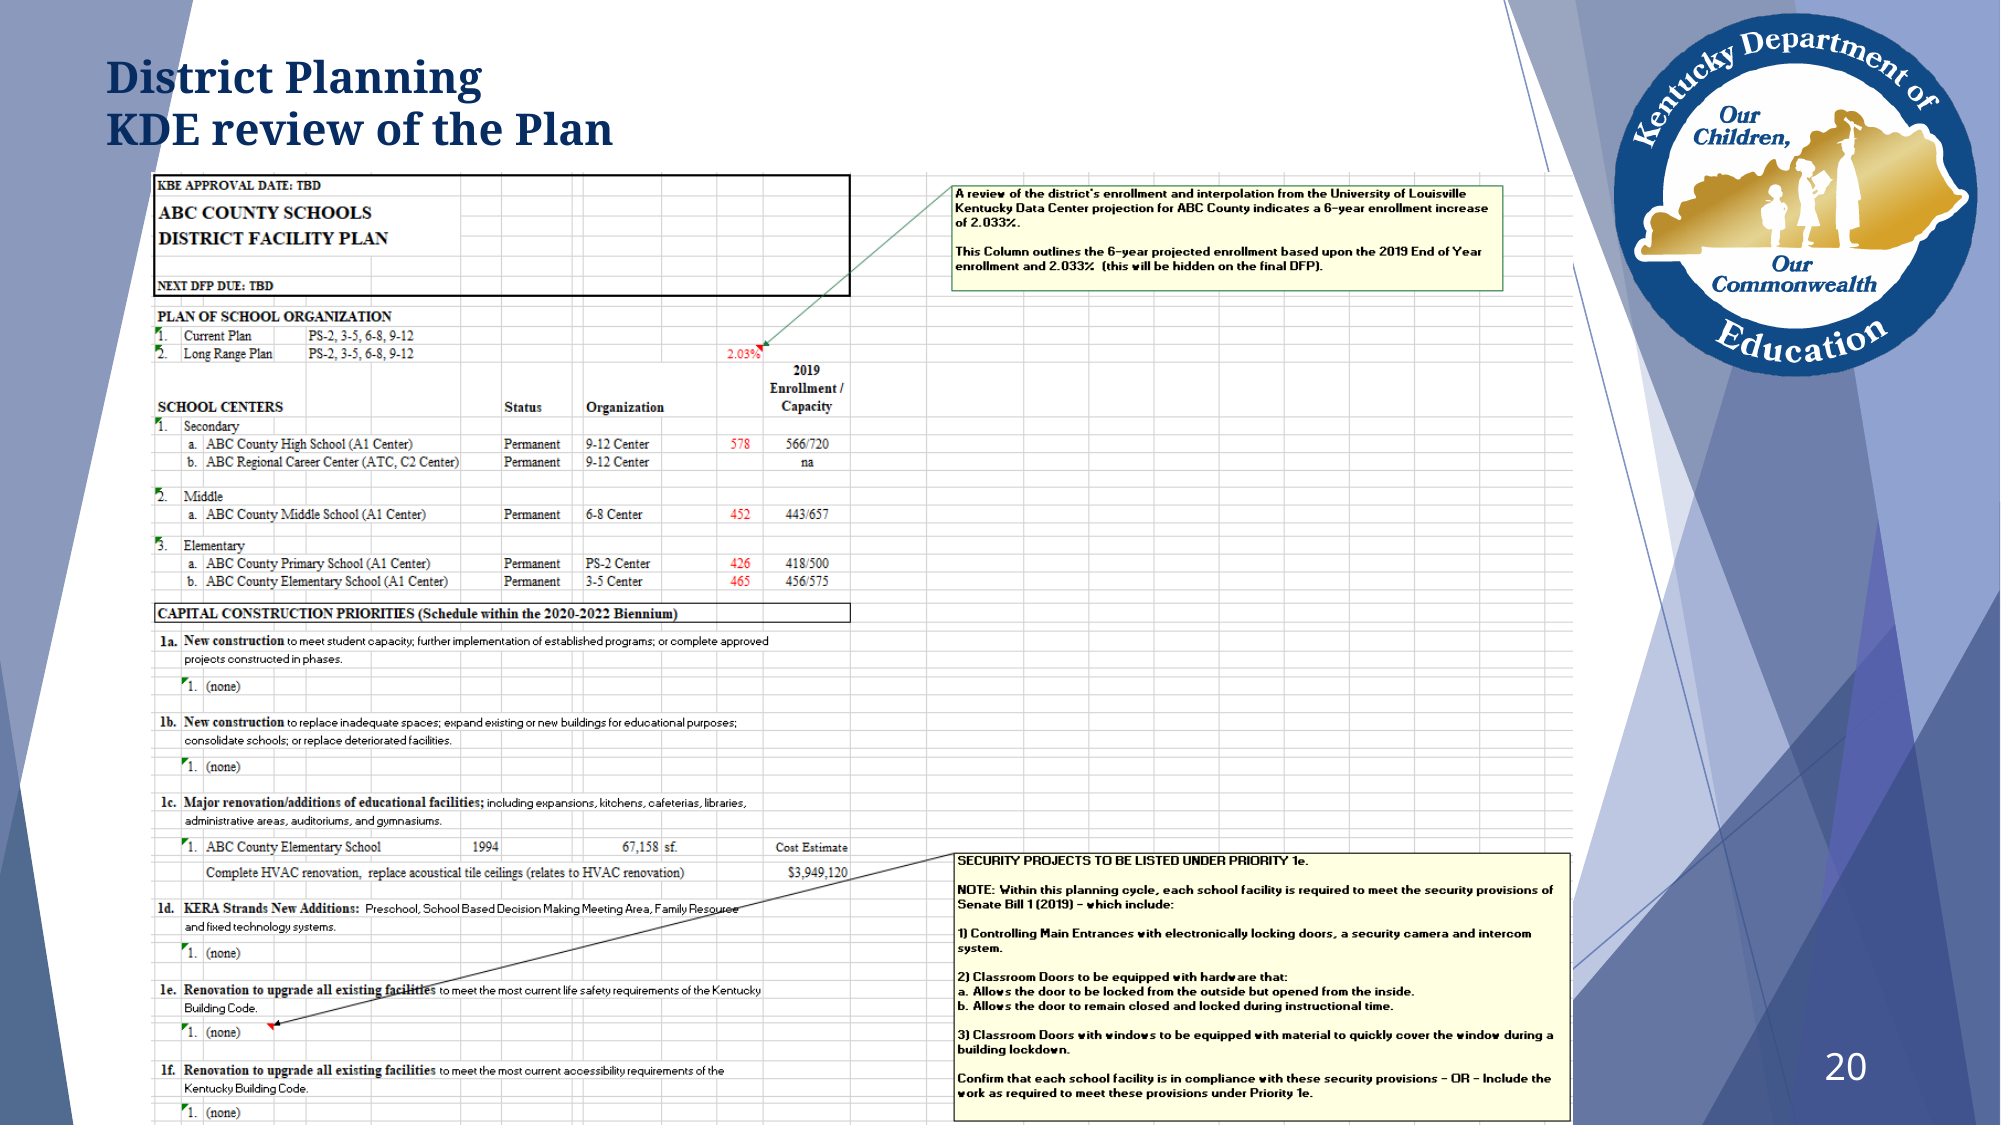

# District Planning KDE review of the Plan